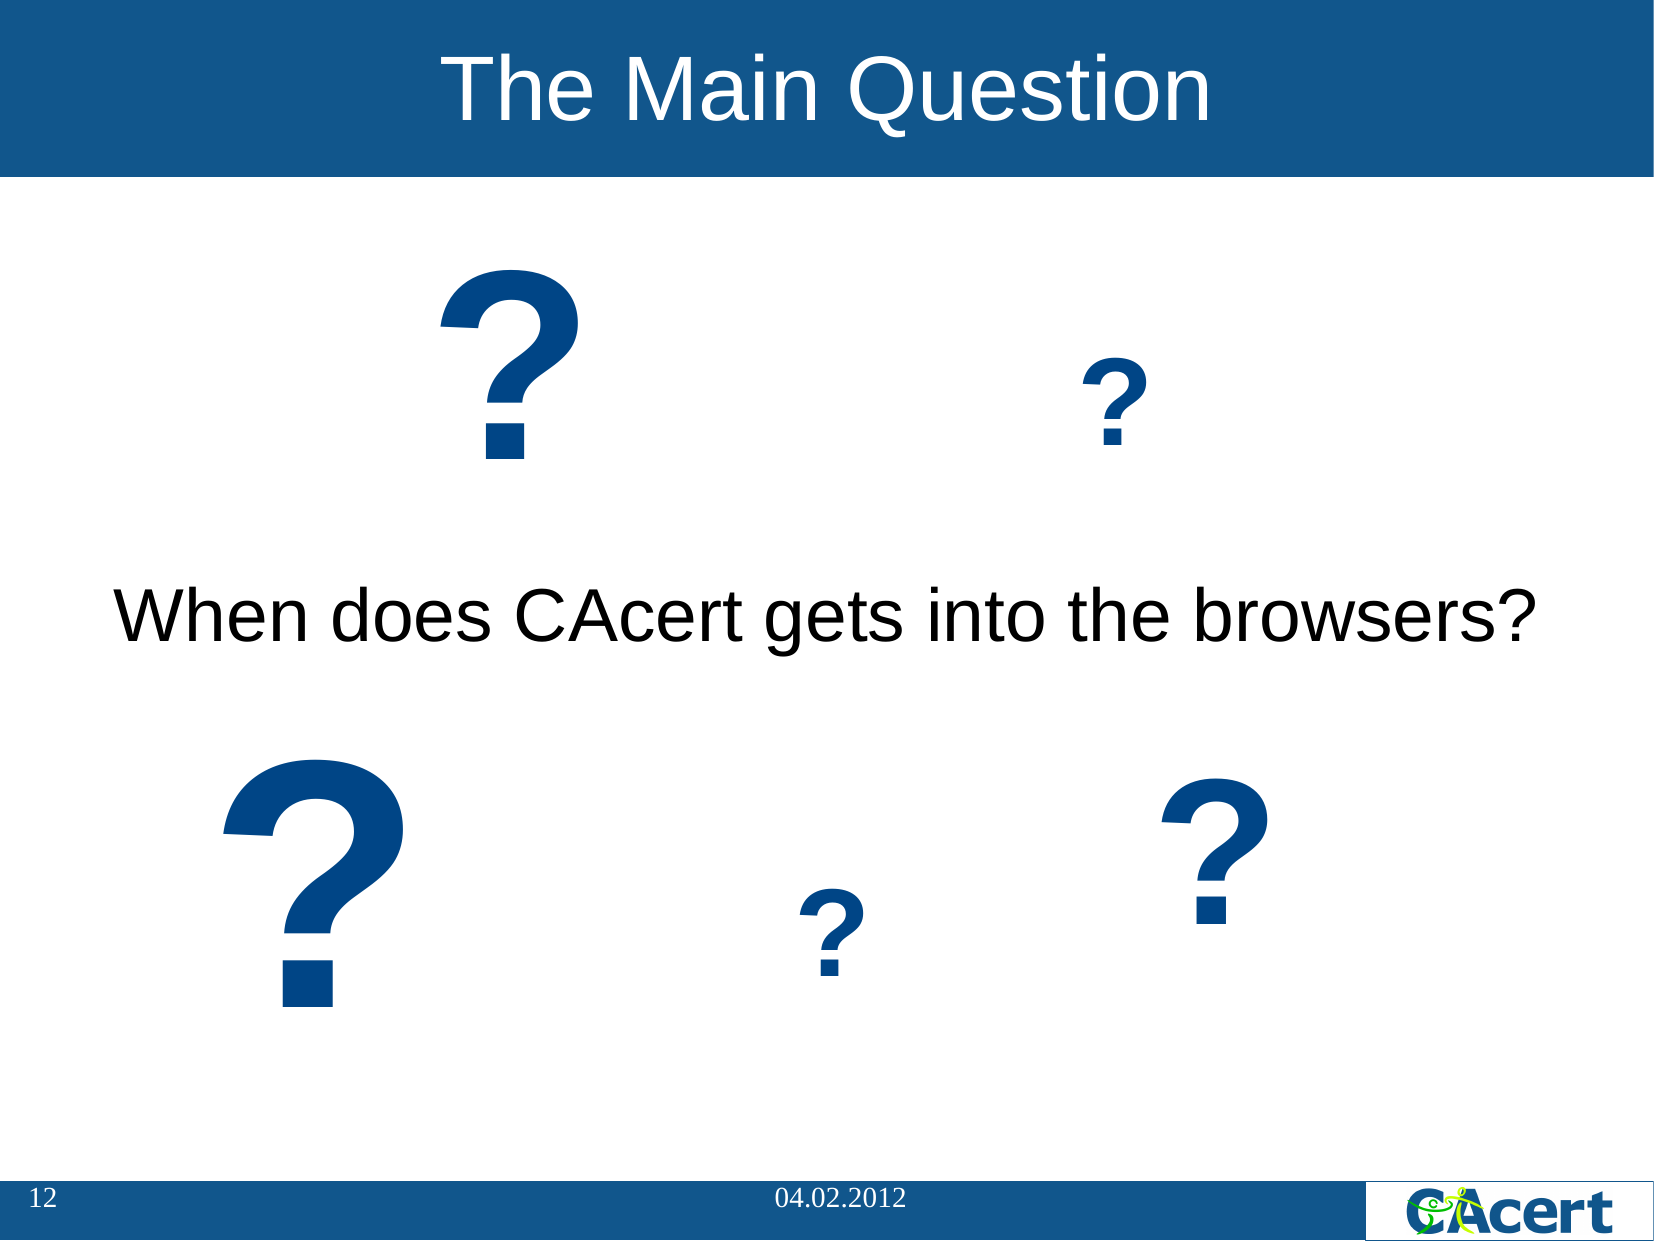

# The Main Question
When does CAcert gets into the browsers?
?
?
?
?
?
12
04.02.2012